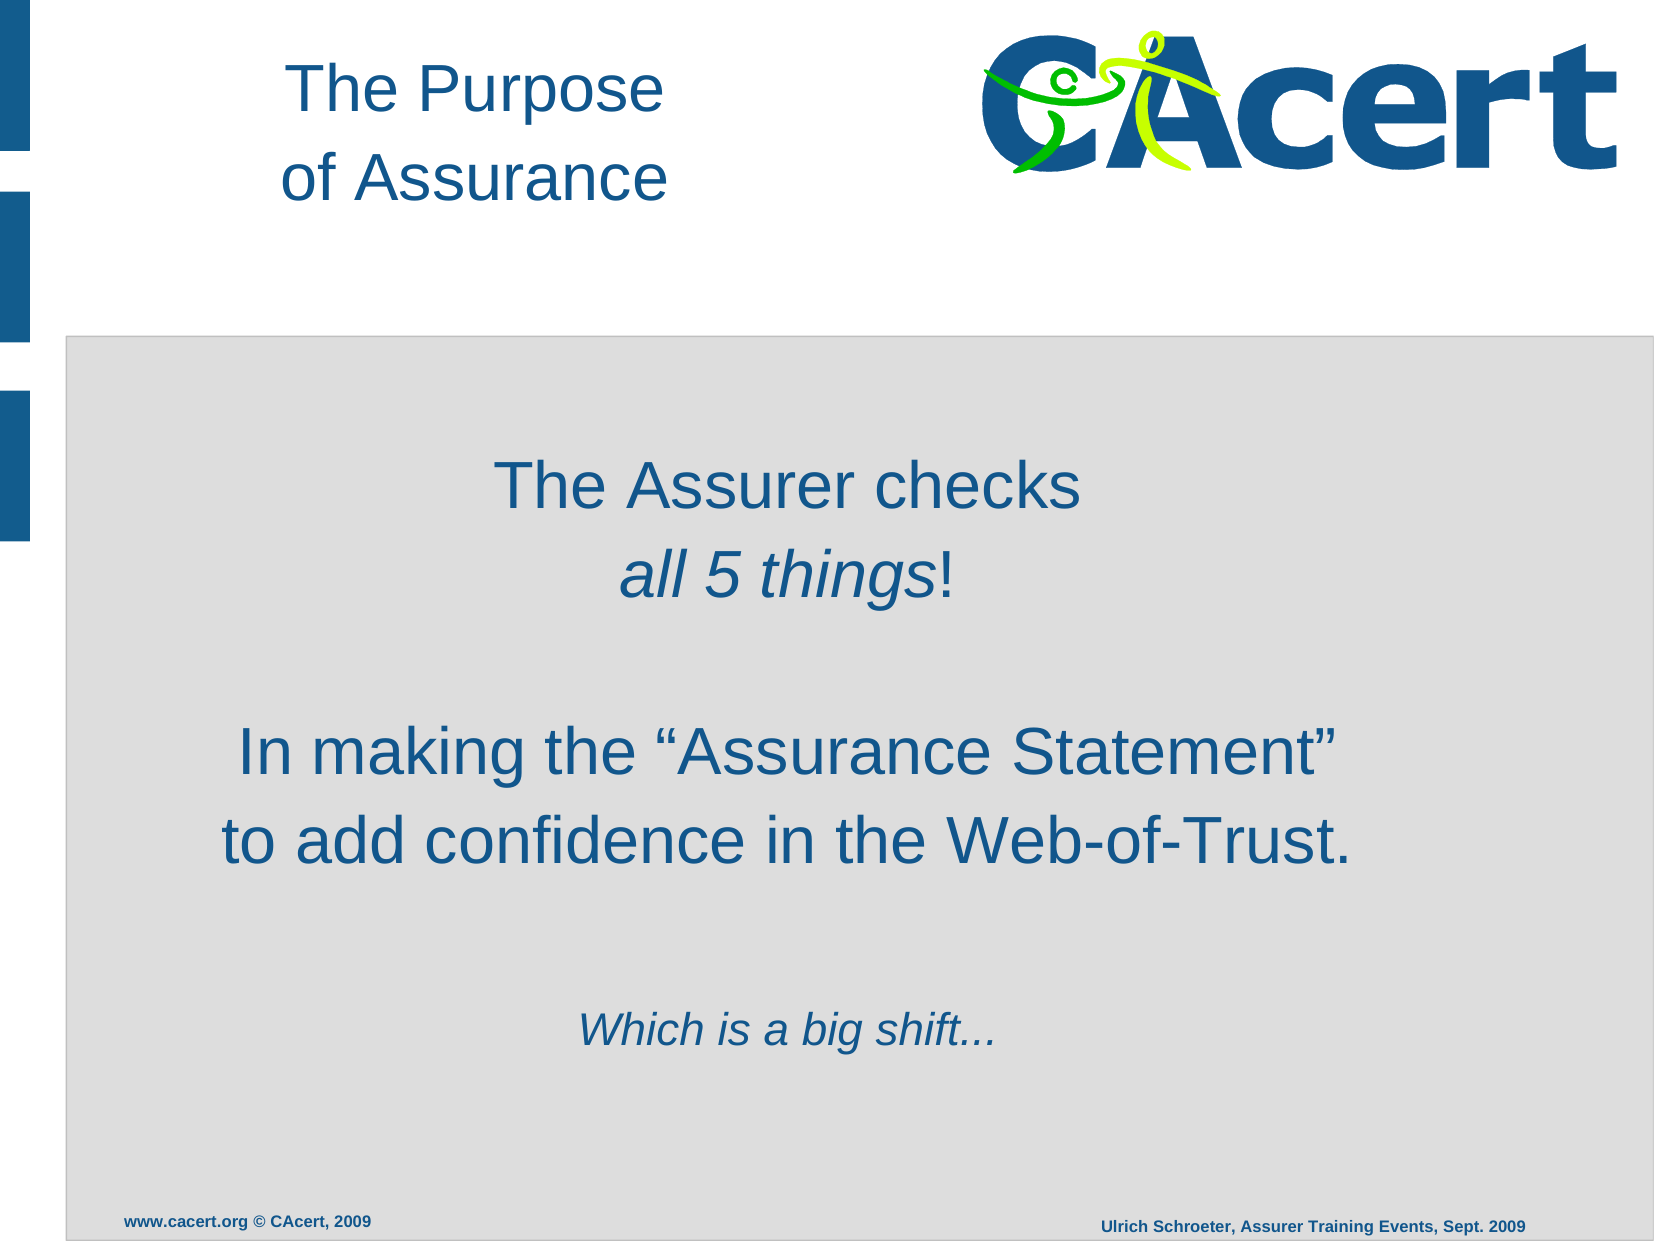

The Purpose
of Assurance
The Assurer checks
all 5 things!
In making the “Assurance Statement”
to add confidence in the Web-of-Trust.
Which is a big shift...